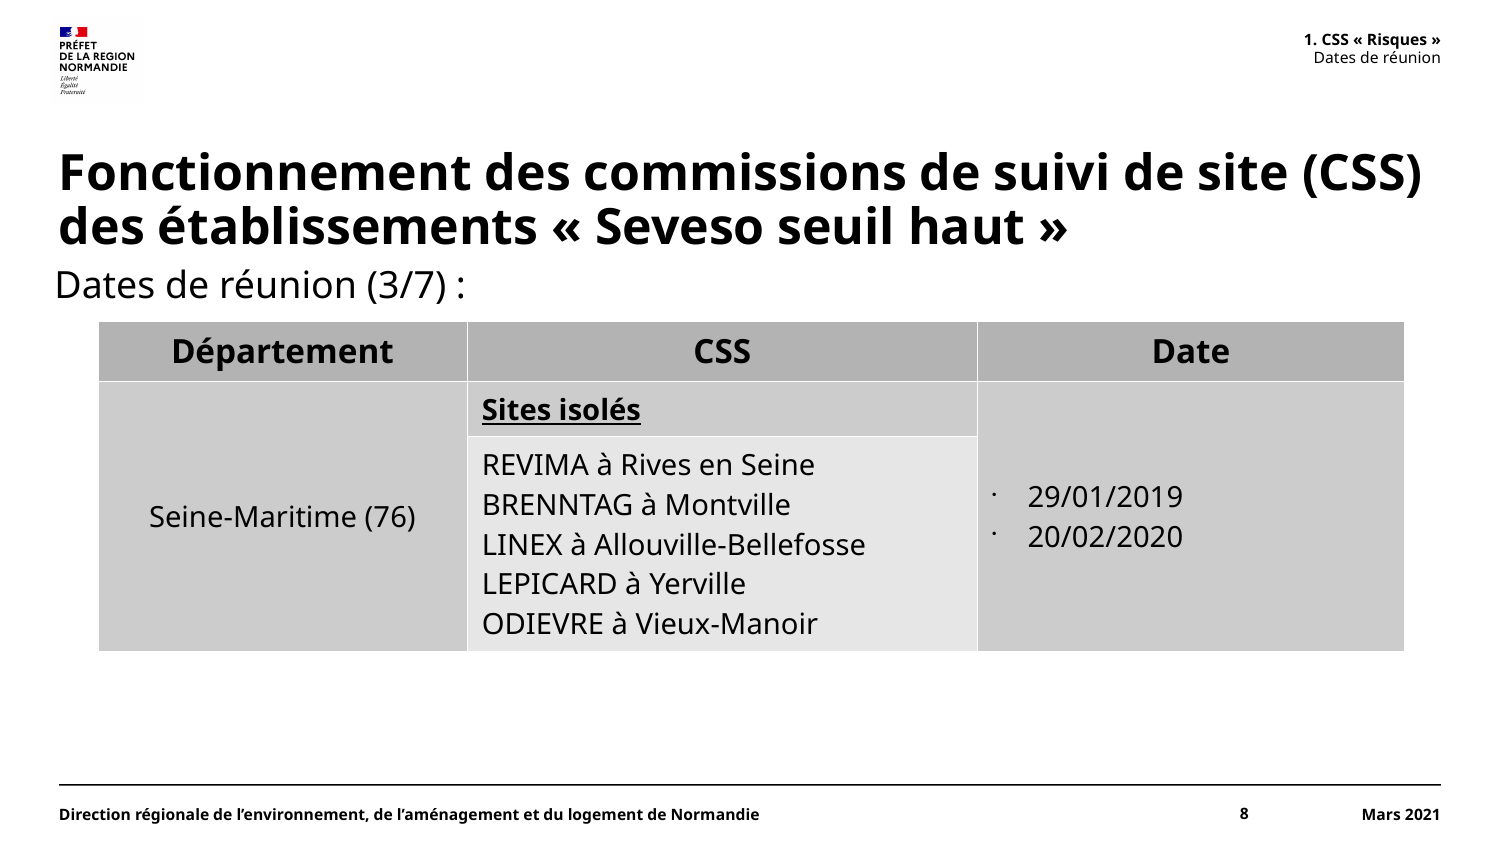

CSS « Risques »
Dates de réunion
# Fonctionnement des commissions de suivi de site (CSS) des établissements « Seveso seuil haut »
Dates de réunion (3/7) :
| Département | CSS | Date |
| --- | --- | --- |
| Seine-Maritime (76) | Sites isolés | 29/01/2019 20/02/2020 |
| | REVIMA à Rives en Seine BRENNTAG à Montville LINEX à Allouville-Bellefosse LEPICARD à Yerville ODIEVRE à Vieux-Manoir | |
Direction régionale de l’environnement, de l’aménagement et du logement de Normandie
Mars 2021